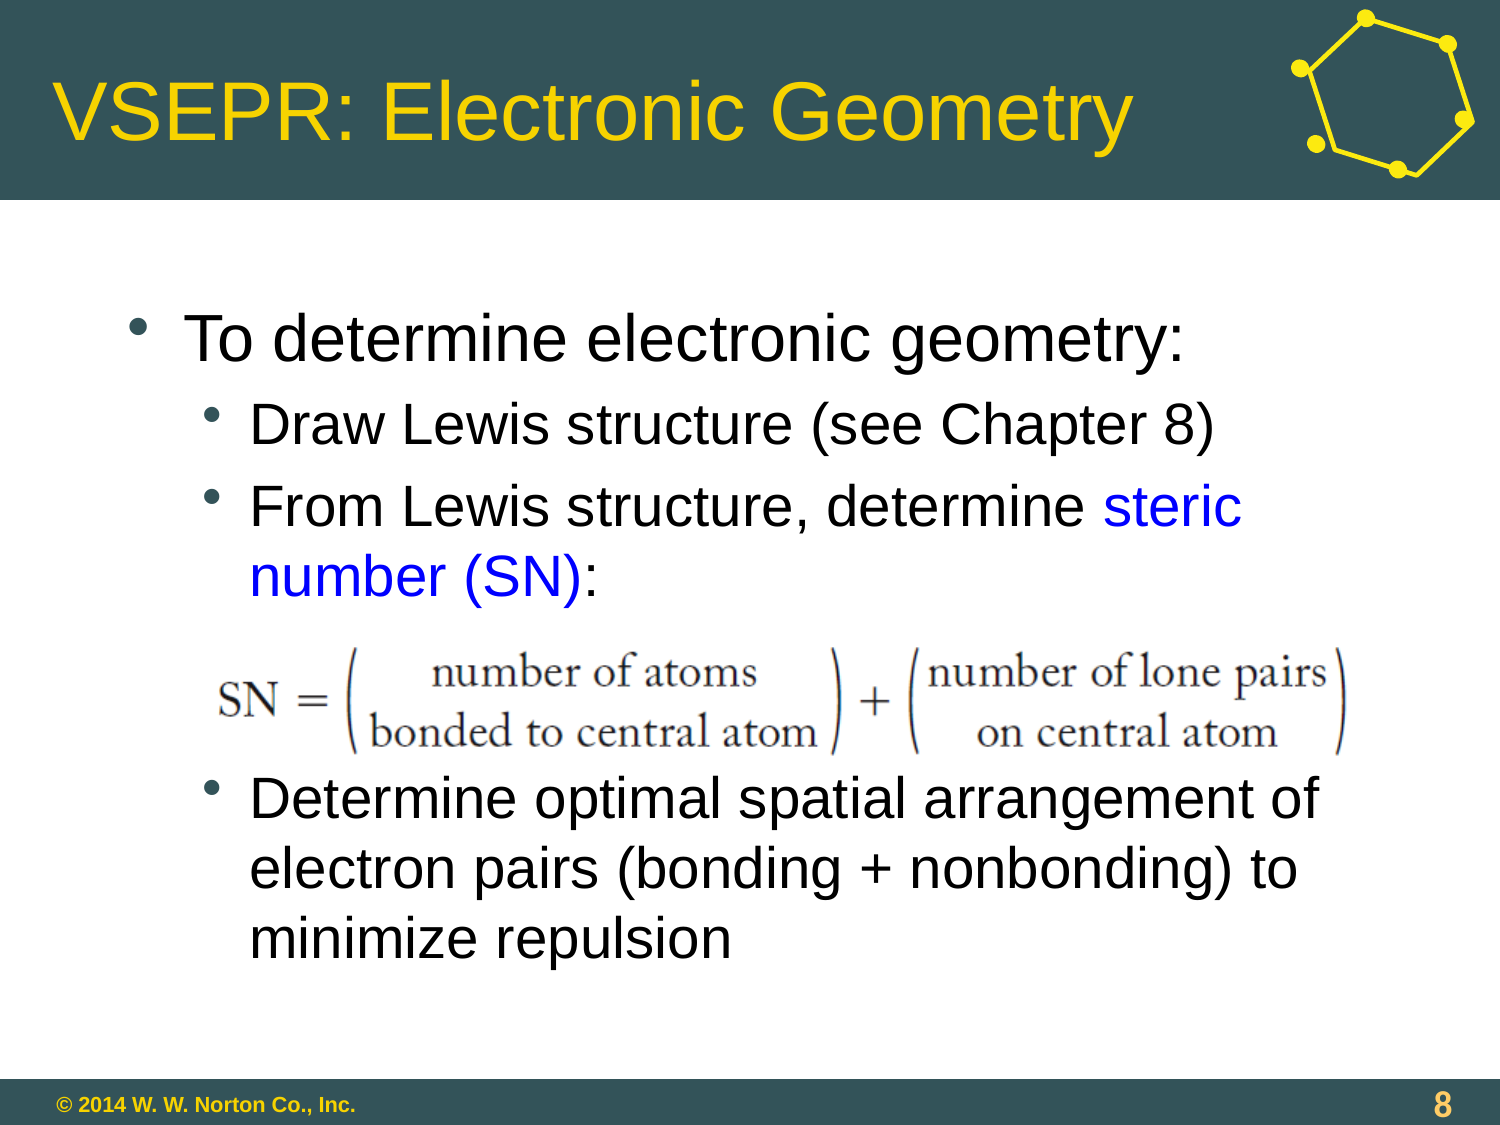

VSEPR: Electronic Geometry
# To determine electronic geometry:
Draw Lewis structure (see Chapter 8)
From Lewis structure, determine steric number (SN):
Determine optimal spatial arrangement of electron pairs (bonding + nonbonding) to minimize repulsion